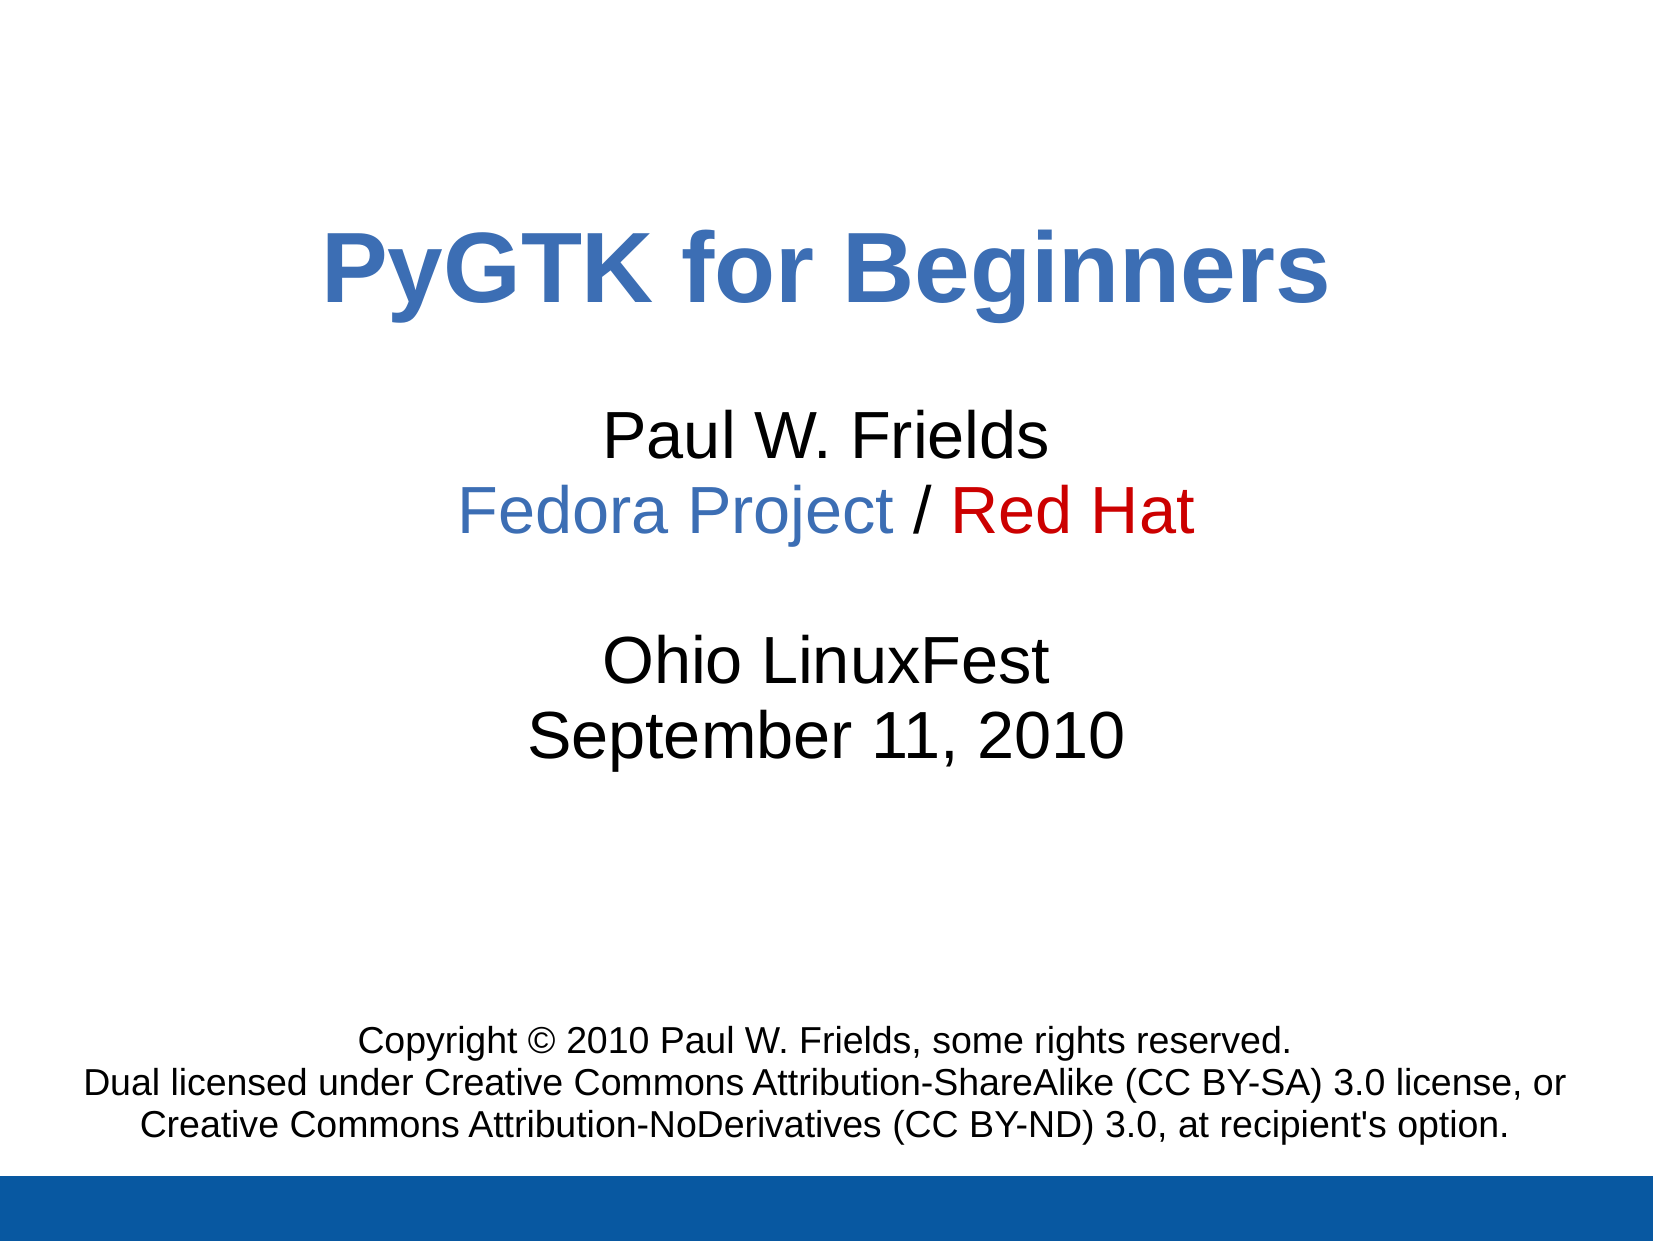

# PyGTK for Beginners
Paul W. Frields
Fedora Project / Red Hat
Ohio LinuxFest
September 11, 2010
Copyright © 2010 Paul W. Frields, some rights reserved.
Dual licensed under Creative Commons Attribution-ShareAlike (CC BY-SA) 3.0 license, or
Creative Commons Attribution-NoDerivatives (CC BY-ND) 3.0, at recipient's option.